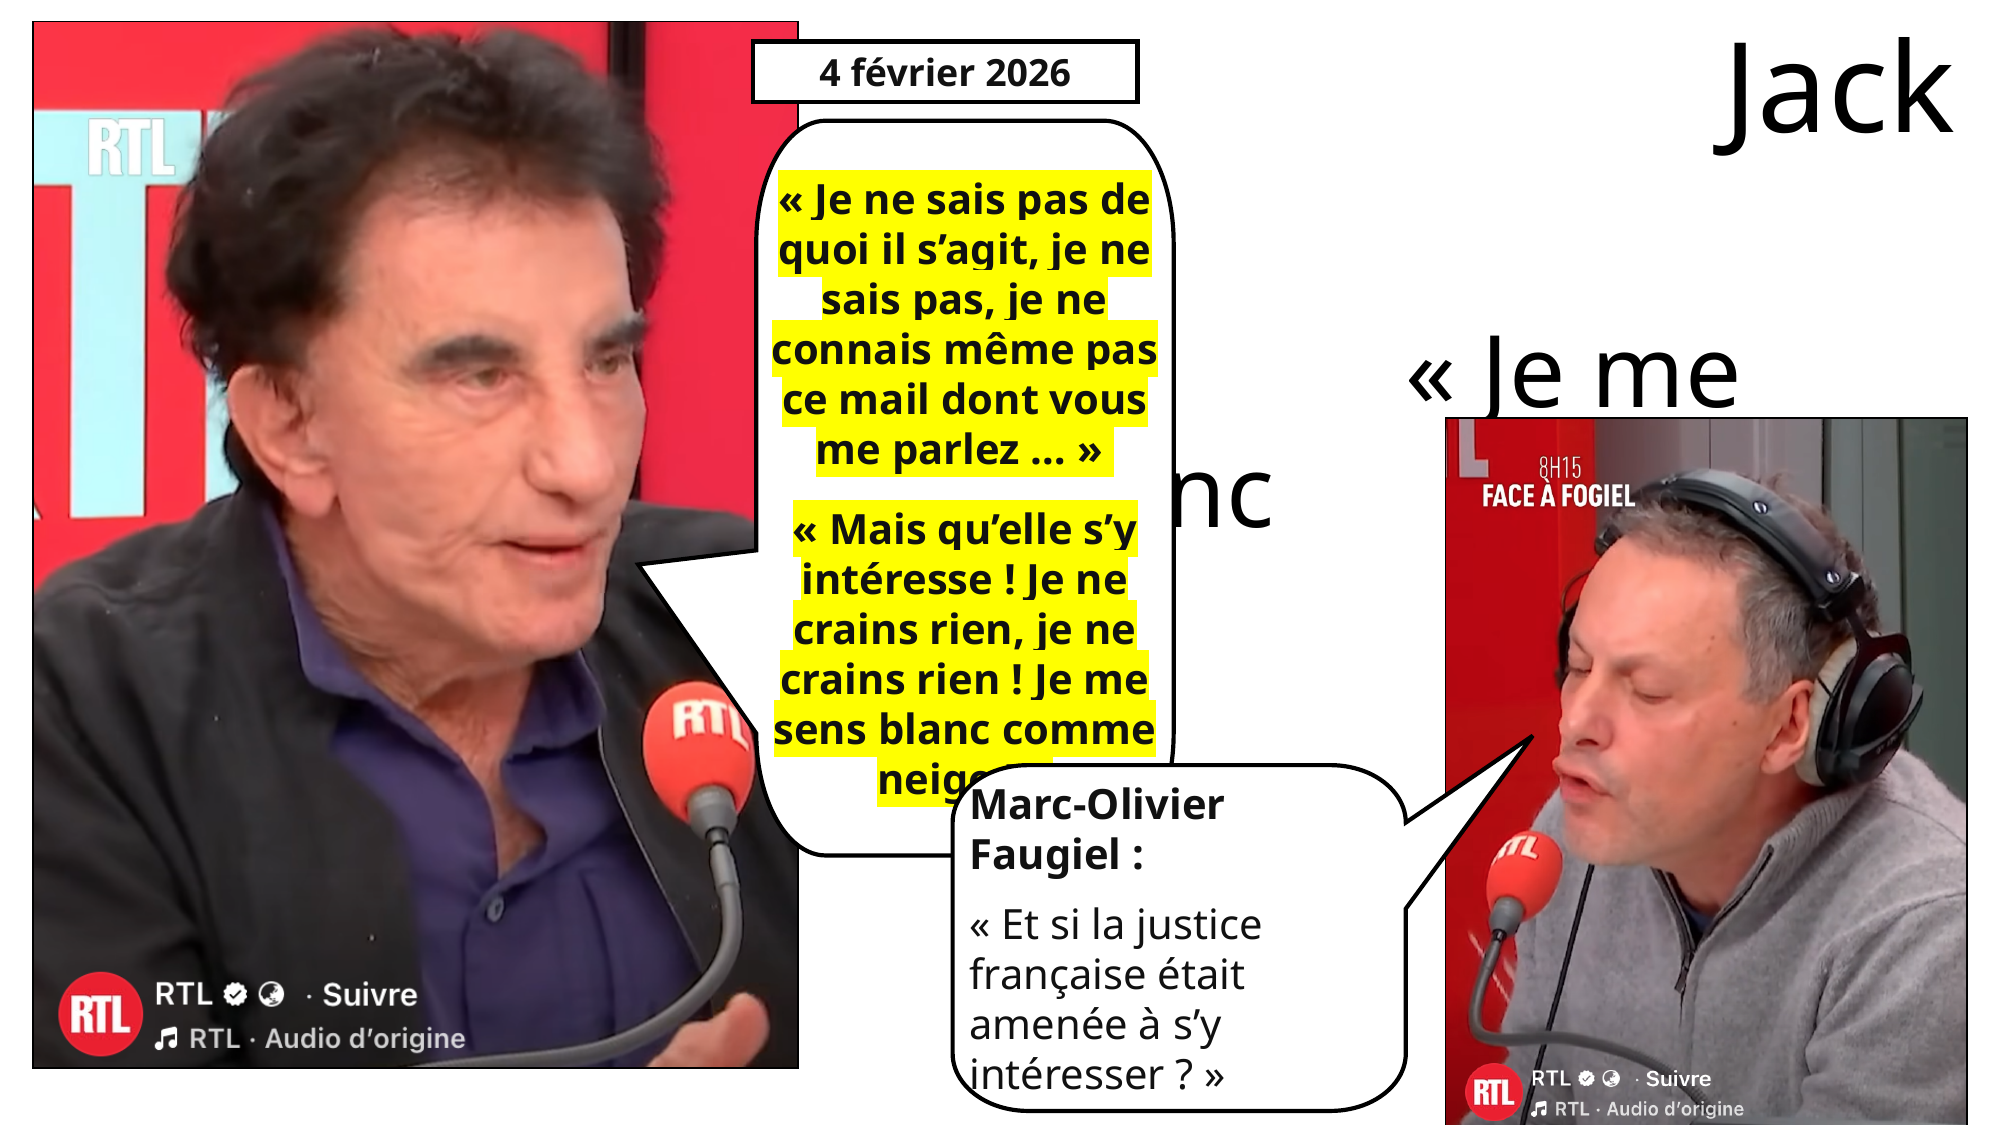

Jack Lang :
 « Je me sens blanc
 comme neige »
4 février 2026
« Je ne sais pas de quoi il s’agit, je ne sais pas, je ne connais même pas ce mail dont vous me parlez … »
« Mais qu’elle s’y intéresse ! Je ne crains rien, je ne crains rien ! Je me sens blanc comme neige ! »
Marc-Olivier Faugiel :
« Et si la justice française était amenée à s’y intéresser ? »